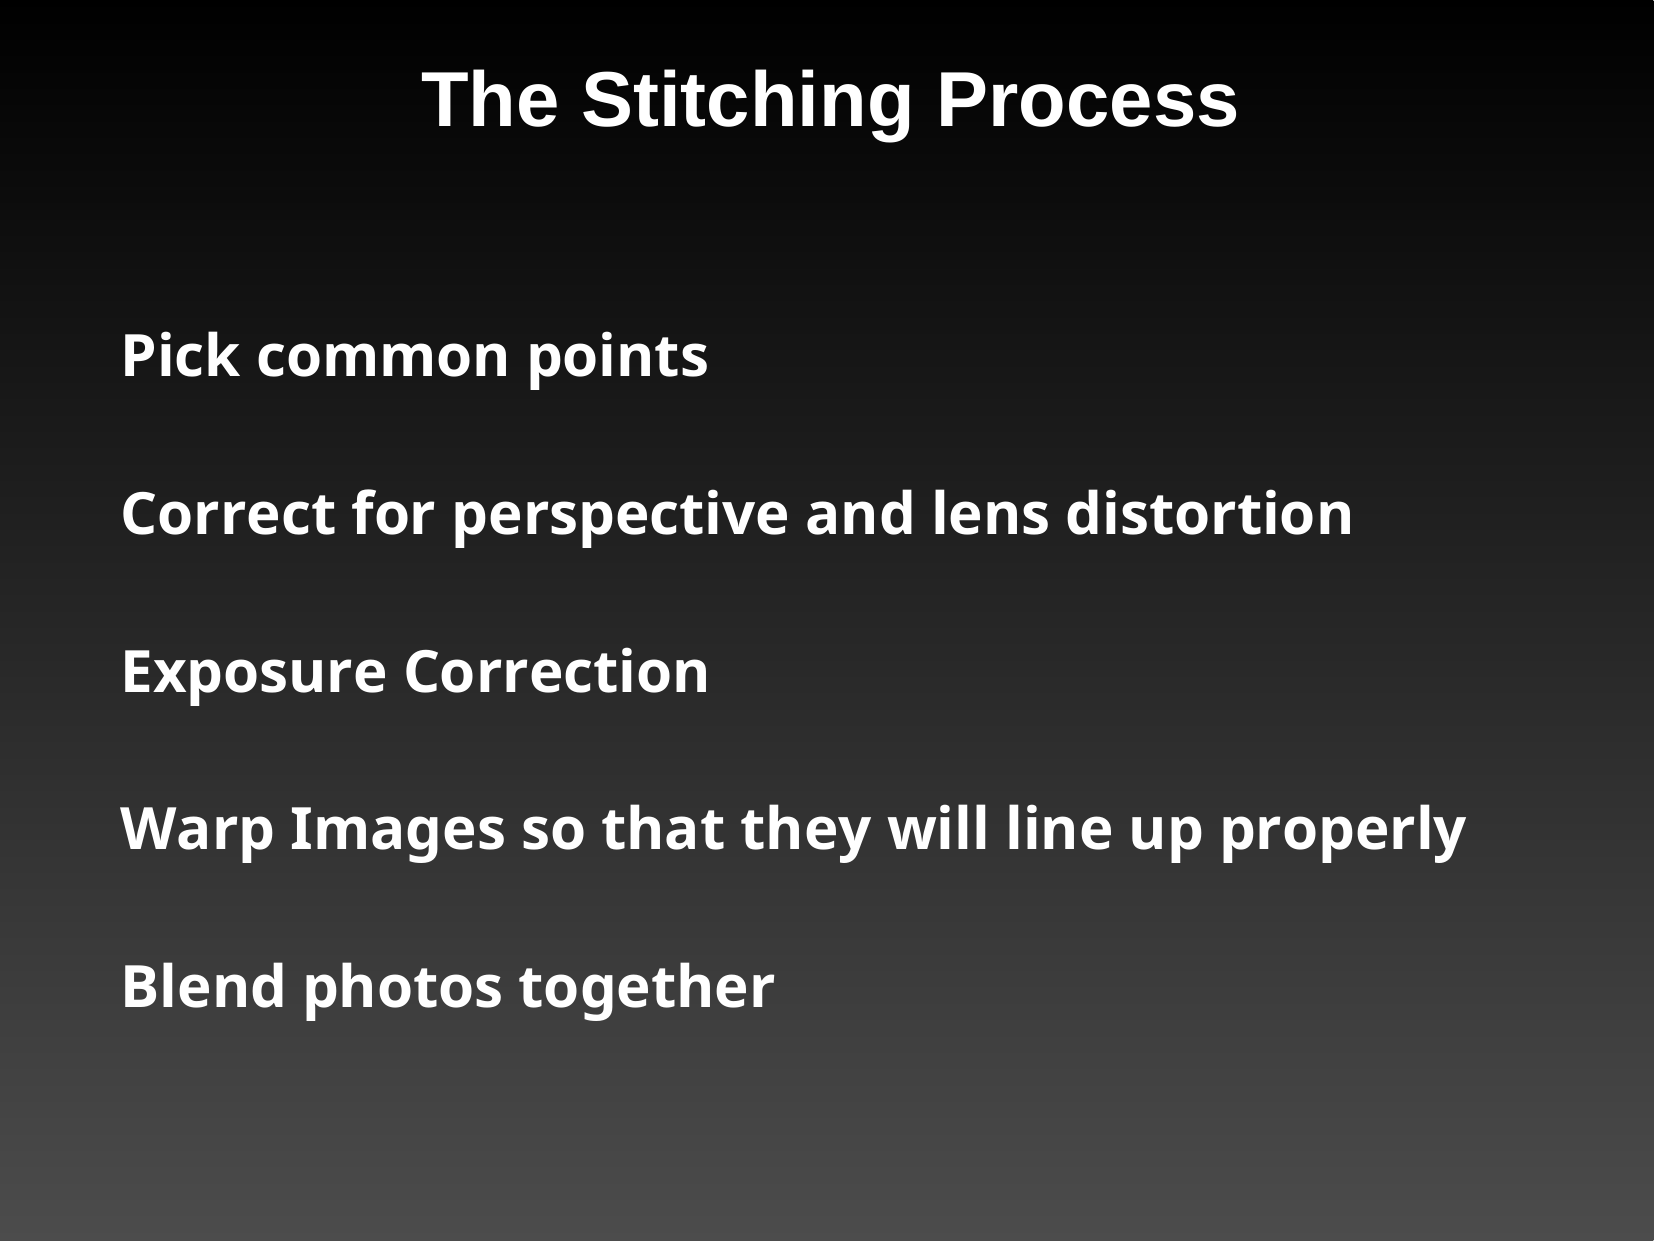

# The Stitching Process
Pick common points
Correct for perspective and lens distortion
Exposure Correction
Warp Images so that they will line up properly
Blend photos together